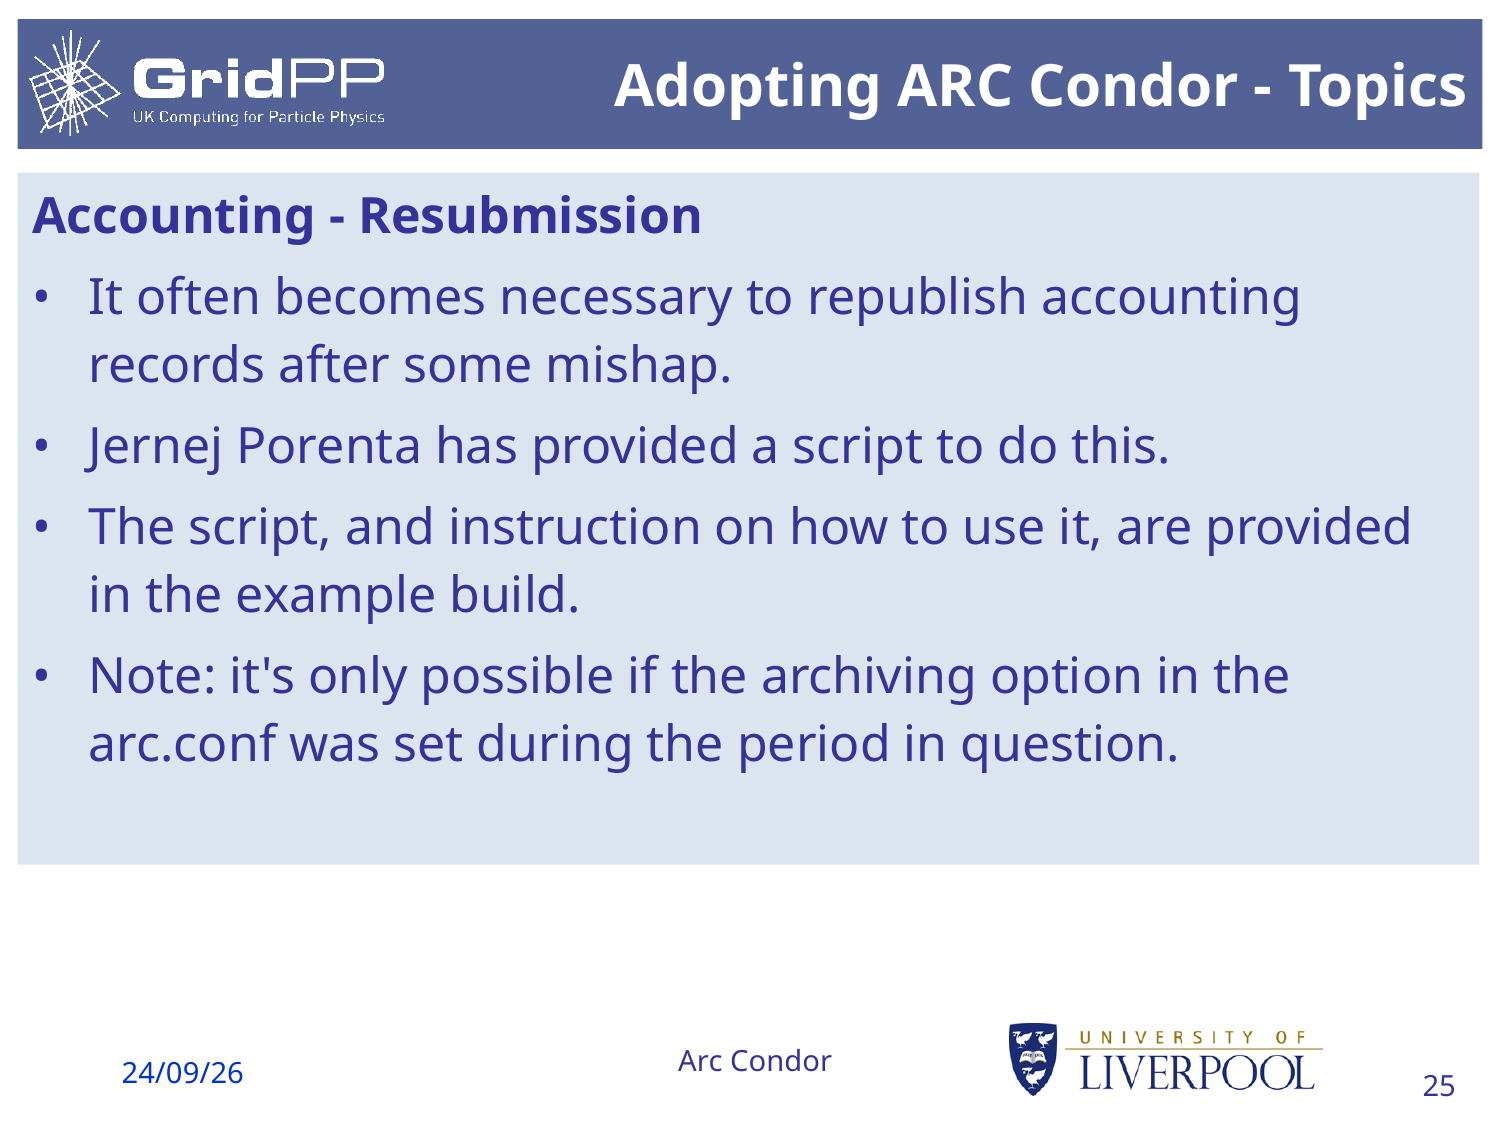

# Adopting ARC Condor - Topics
Accounting - Resubmission
It often becomes necessary to republish accounting records after some mishap.
Jernej Porenta has provided a script to do this.
The script, and instruction on how to use it, are provided in the example build.
Note: it's only possible if the archiving option in the arc.conf was set during the period in question.
Arc Condor